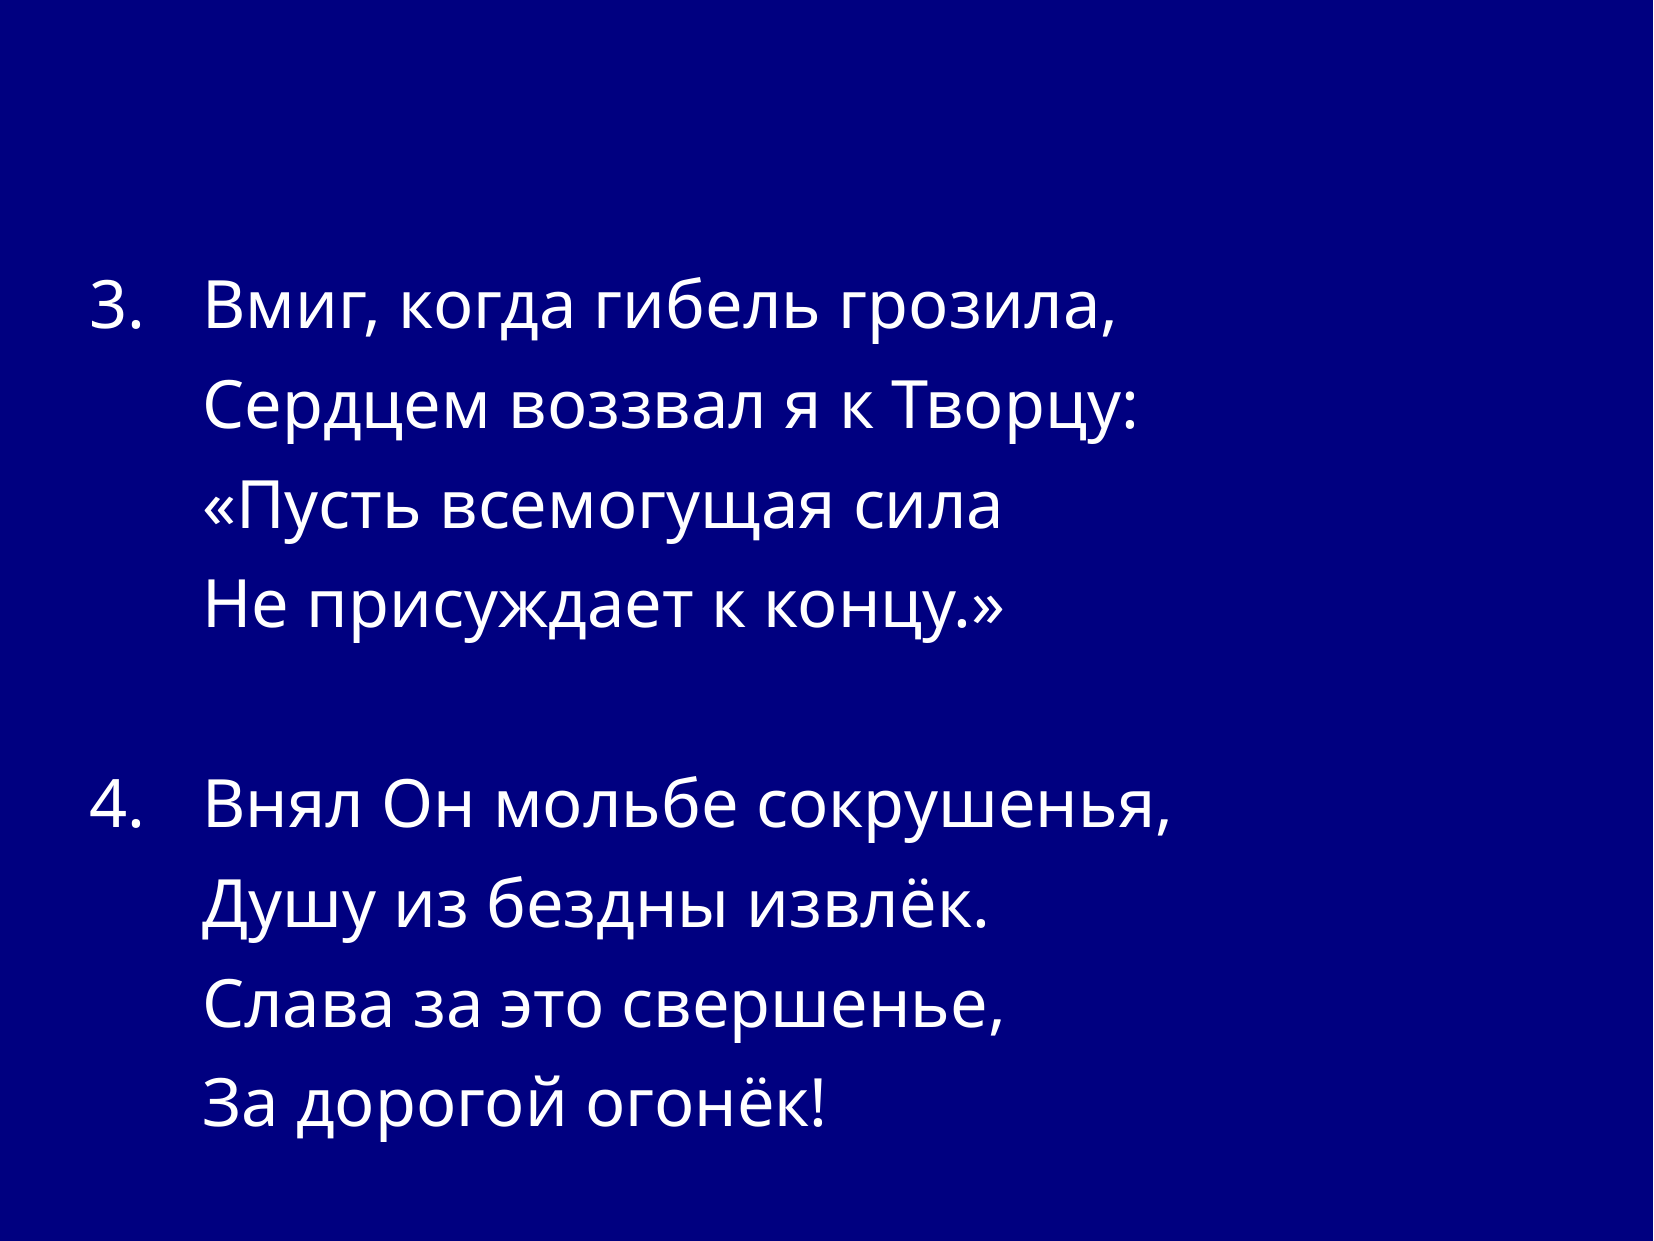

3.	Вмиг, когда гибель грозила,
	Сердцем воззвал я к Творцу:
	«Пусть всемогущая сила
	Не присуждает к концу.»
4.	Внял Он мольбе сокрушенья,
	Душу из бездны извлёк.
	Слава за это свершенье,
	За дорогой огонёк!